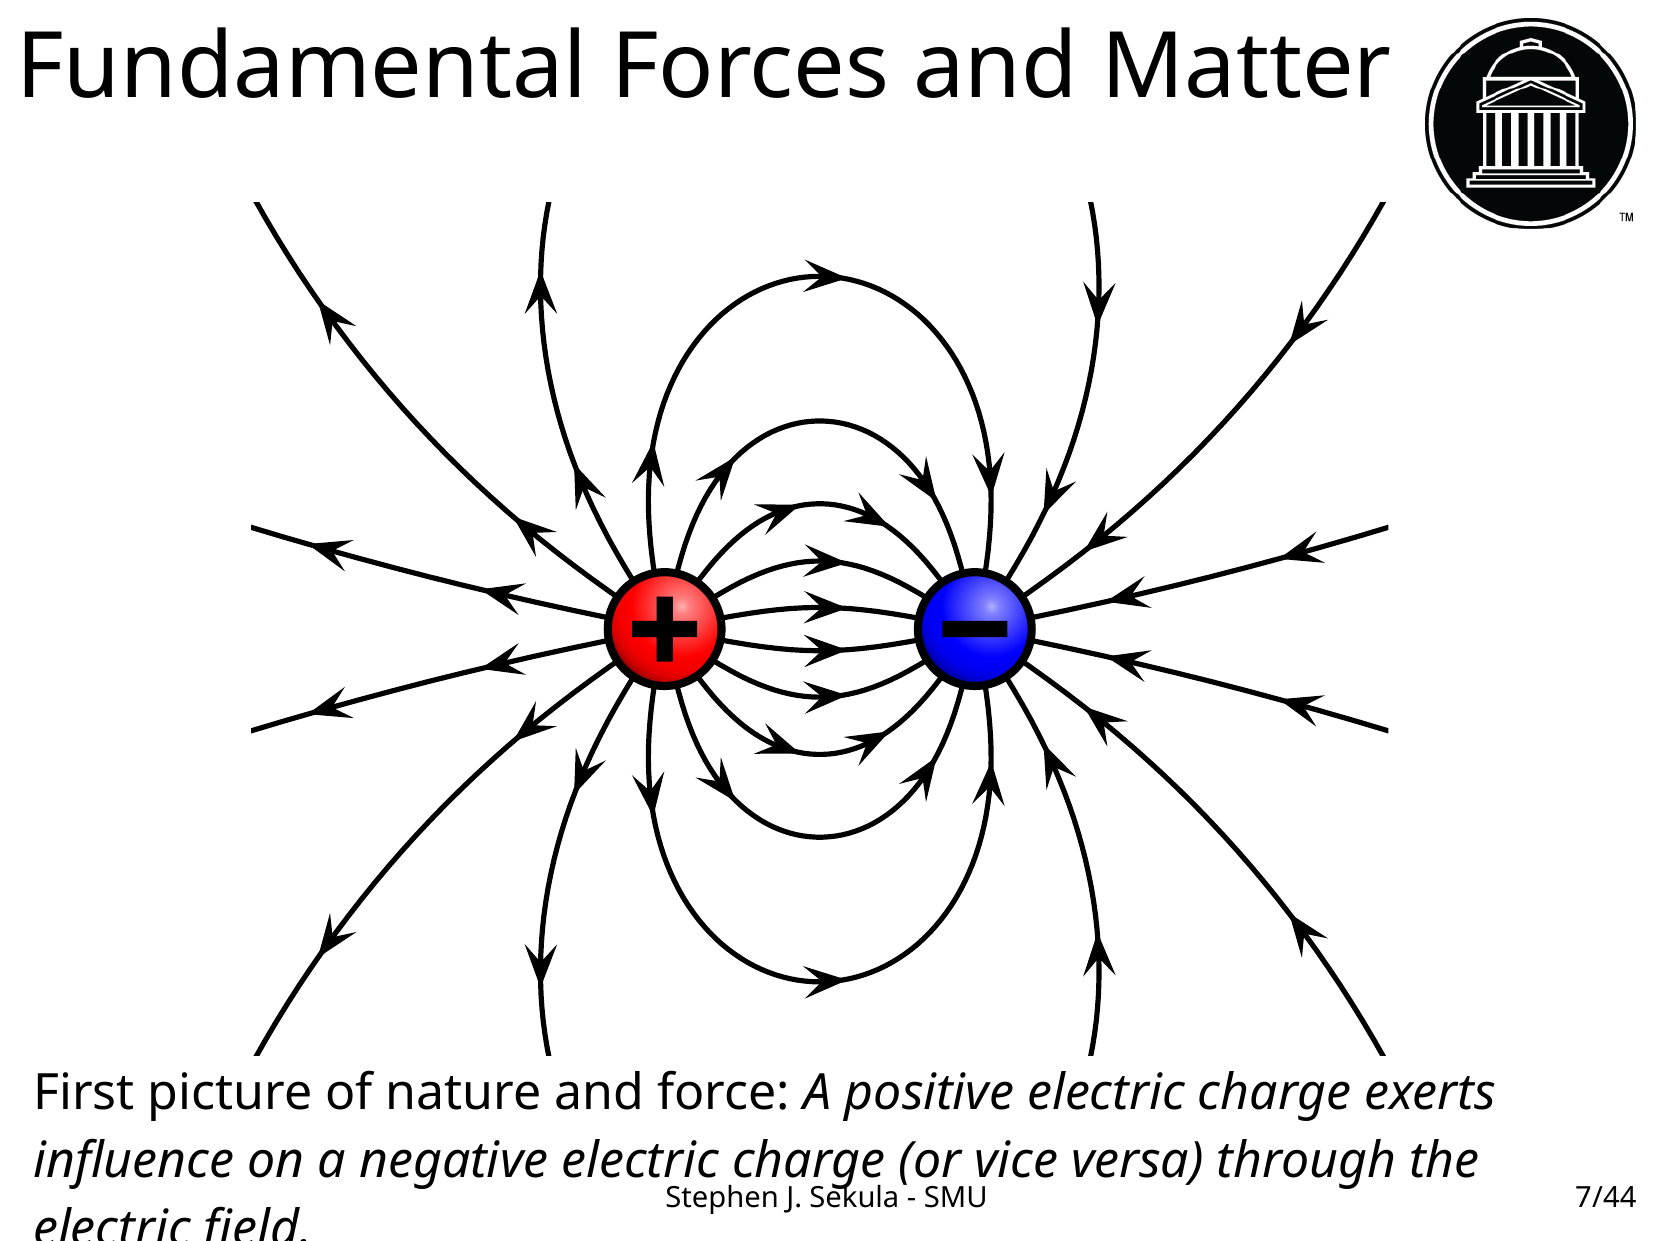

# Fundamental Forces and Matter
First picture of nature and force: A positive electric charge exerts influence on a negative electric charge (or vice versa) through the electric field.
7
Stephen J. Sekula - SMU